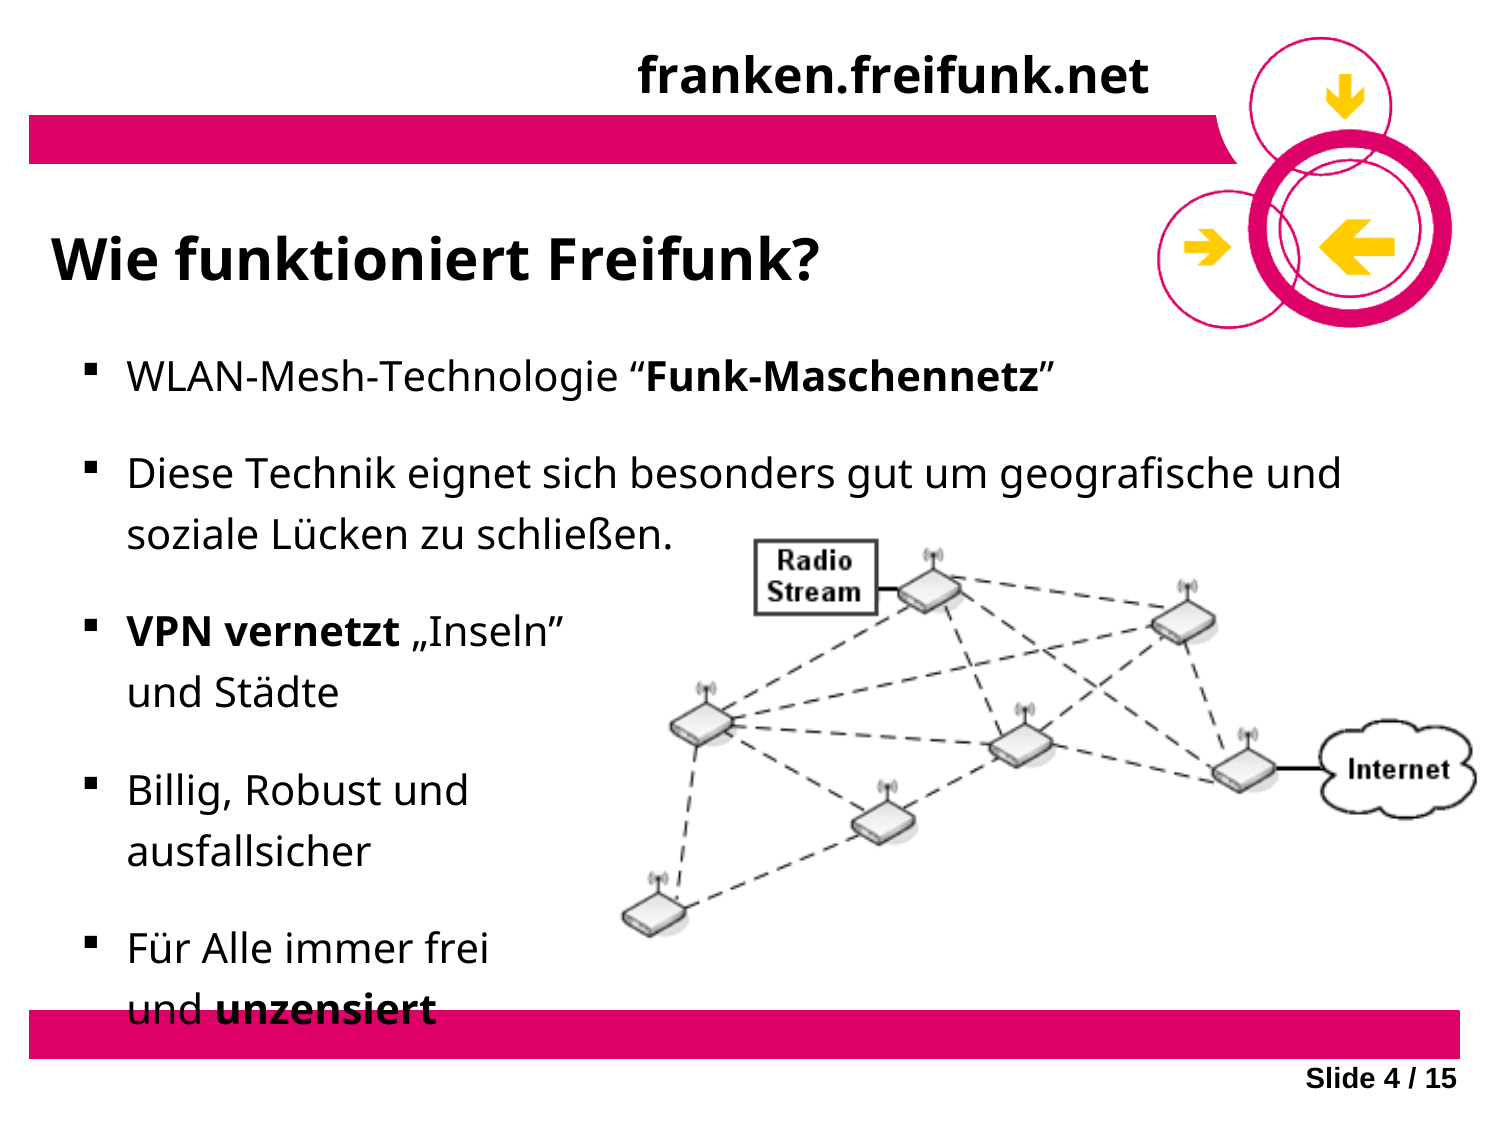

Wie funktioniert Freifunk?
WLAN-Mesh-Technologie “Funk-Maschennetz”
Diese Technik eignet sich besonders gut um geografische und soziale Lücken zu schließen.
VPN vernetzt „Inseln”
und Städte
Billig, Robust und
ausfallsicher
Für Alle immer frei
und unzensiert
4